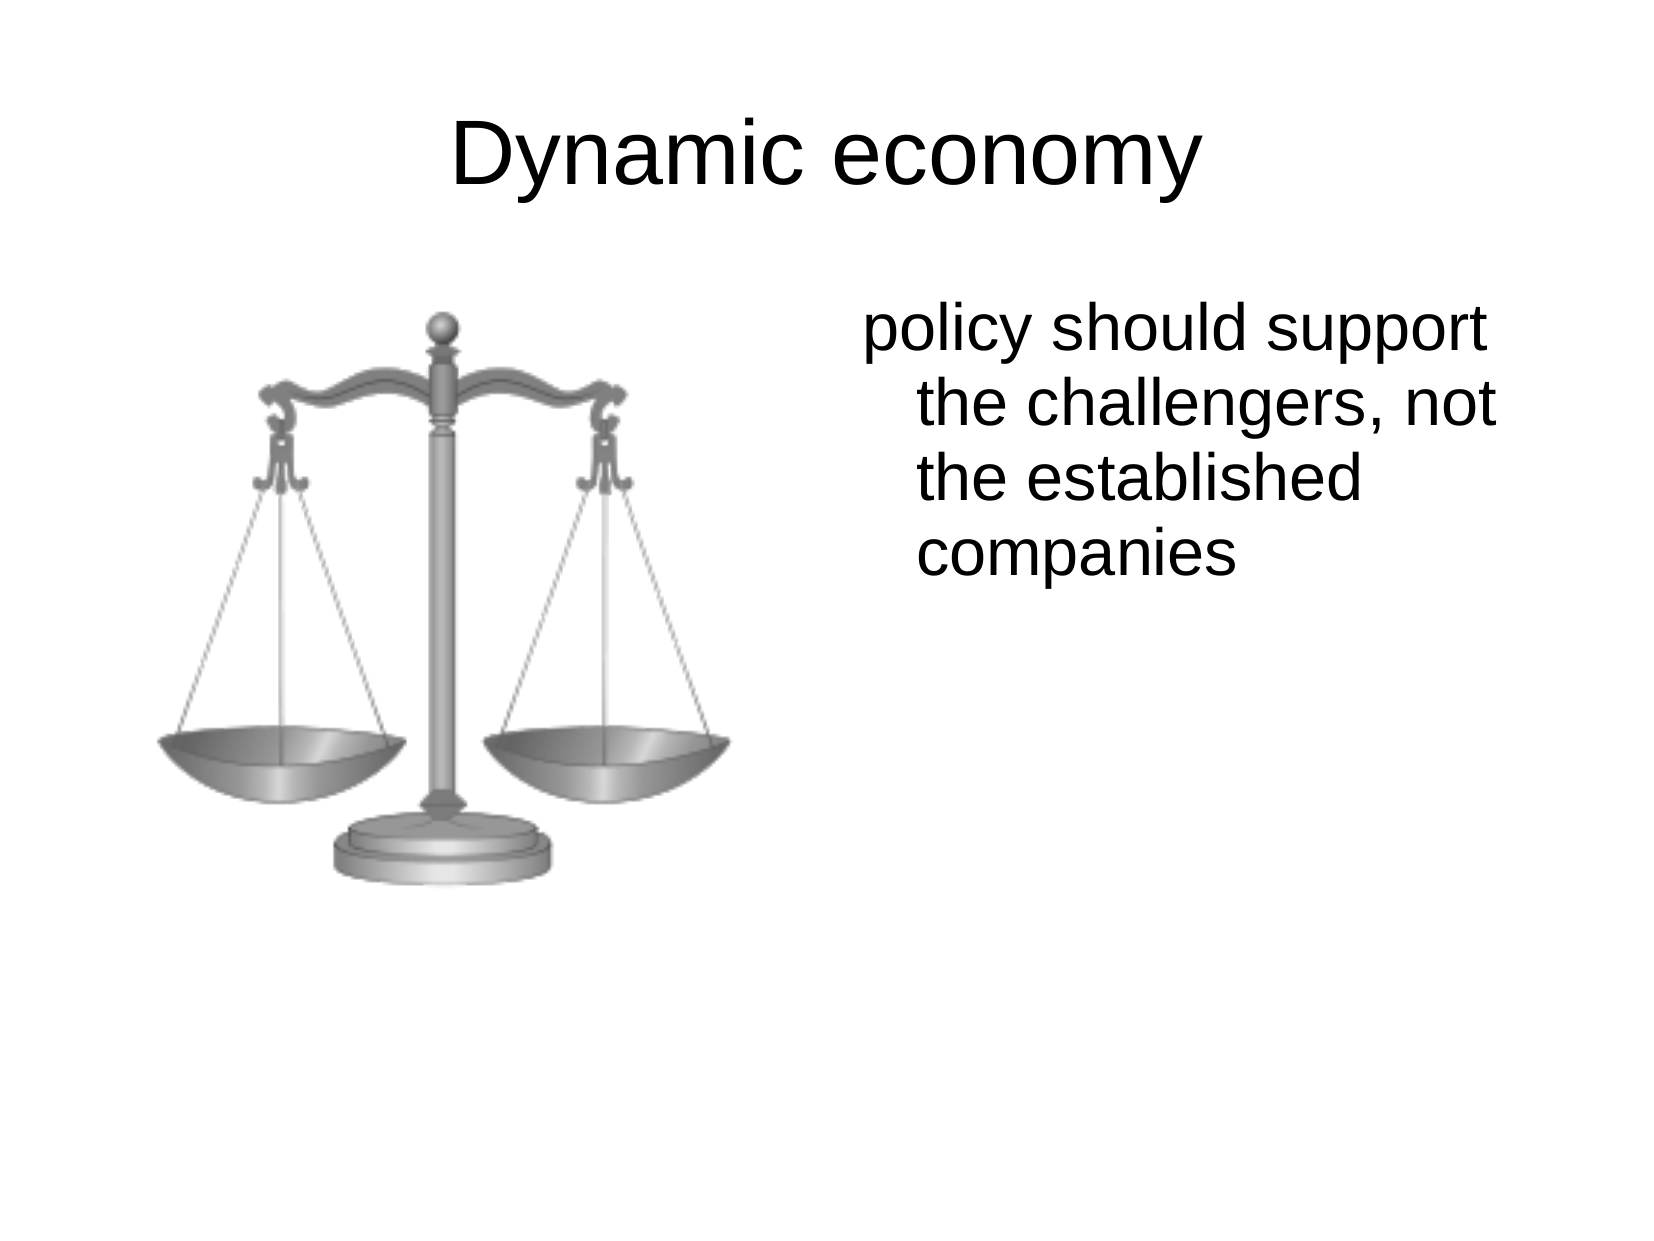

# Dynamic economy
policy should support the challengers, not the established companies